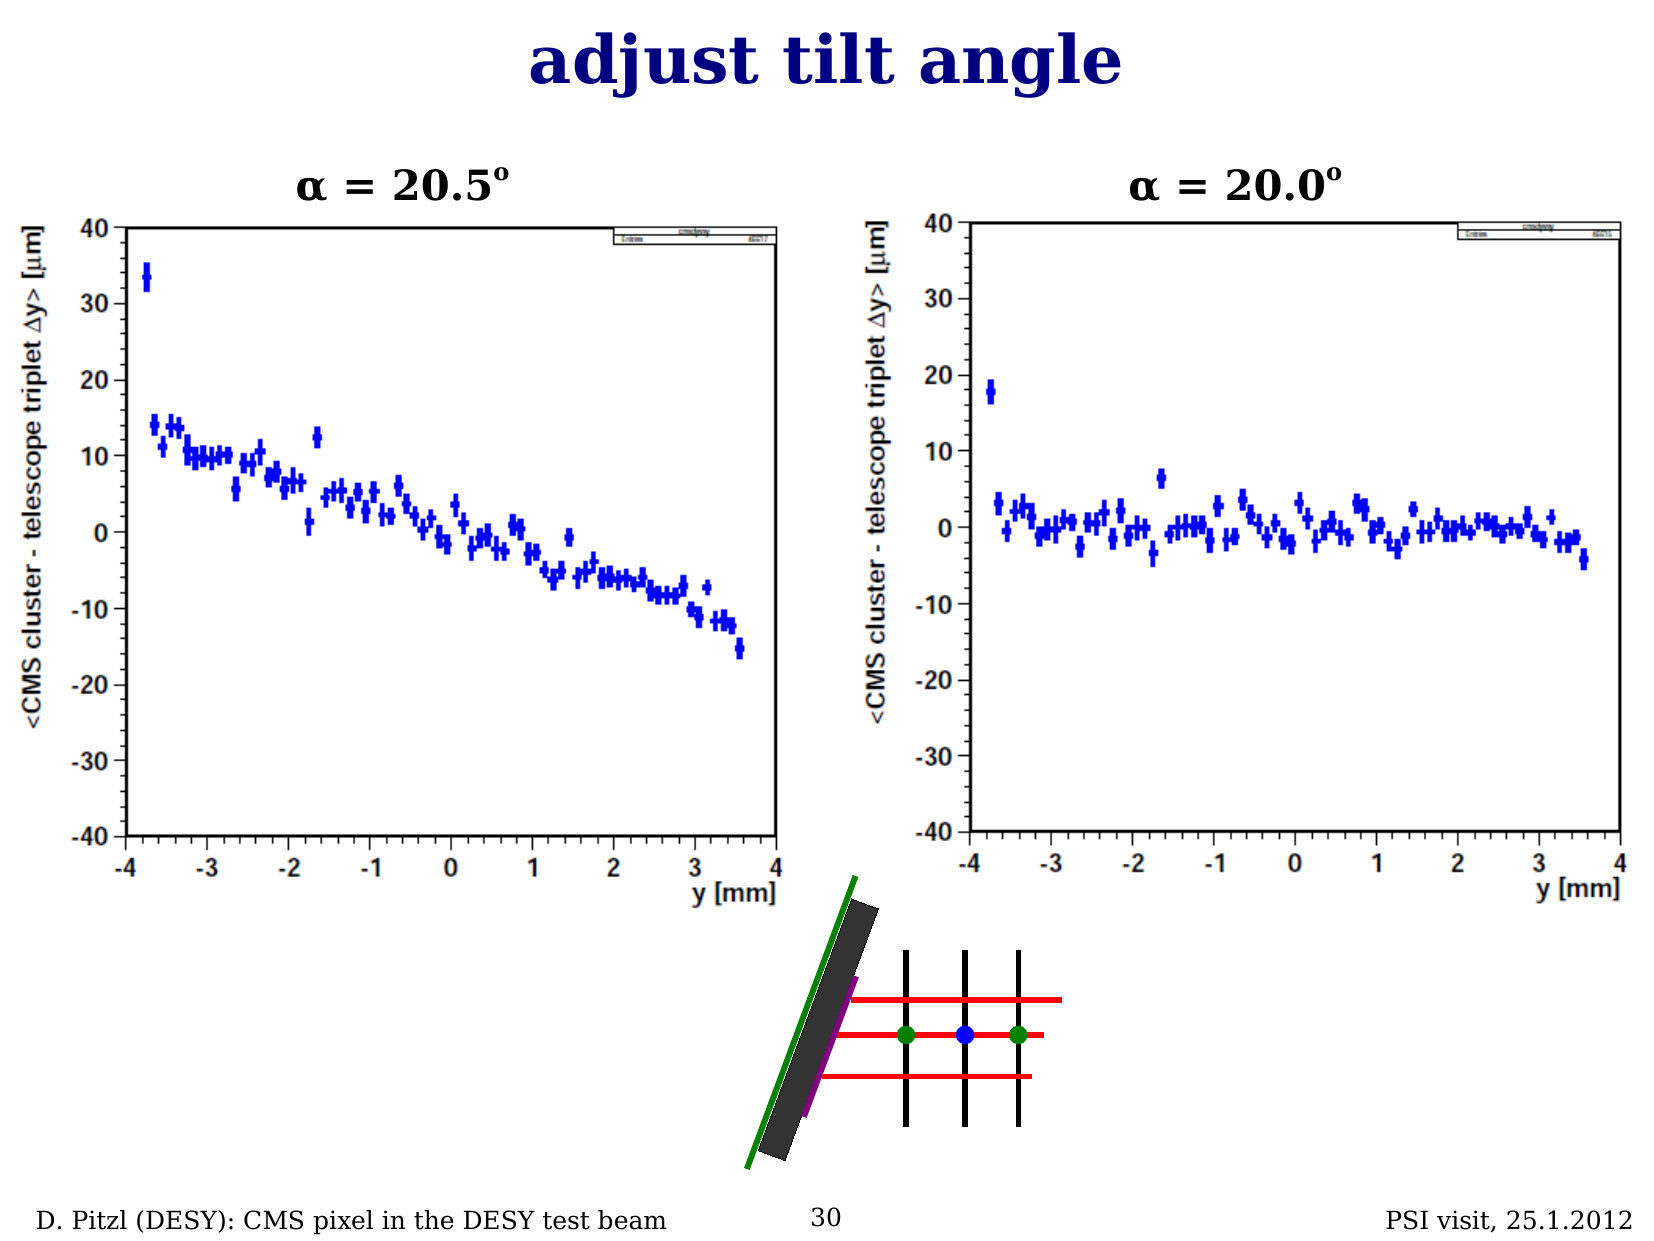

# adjust tilt angle
α = 20.5o
α = 20.0o